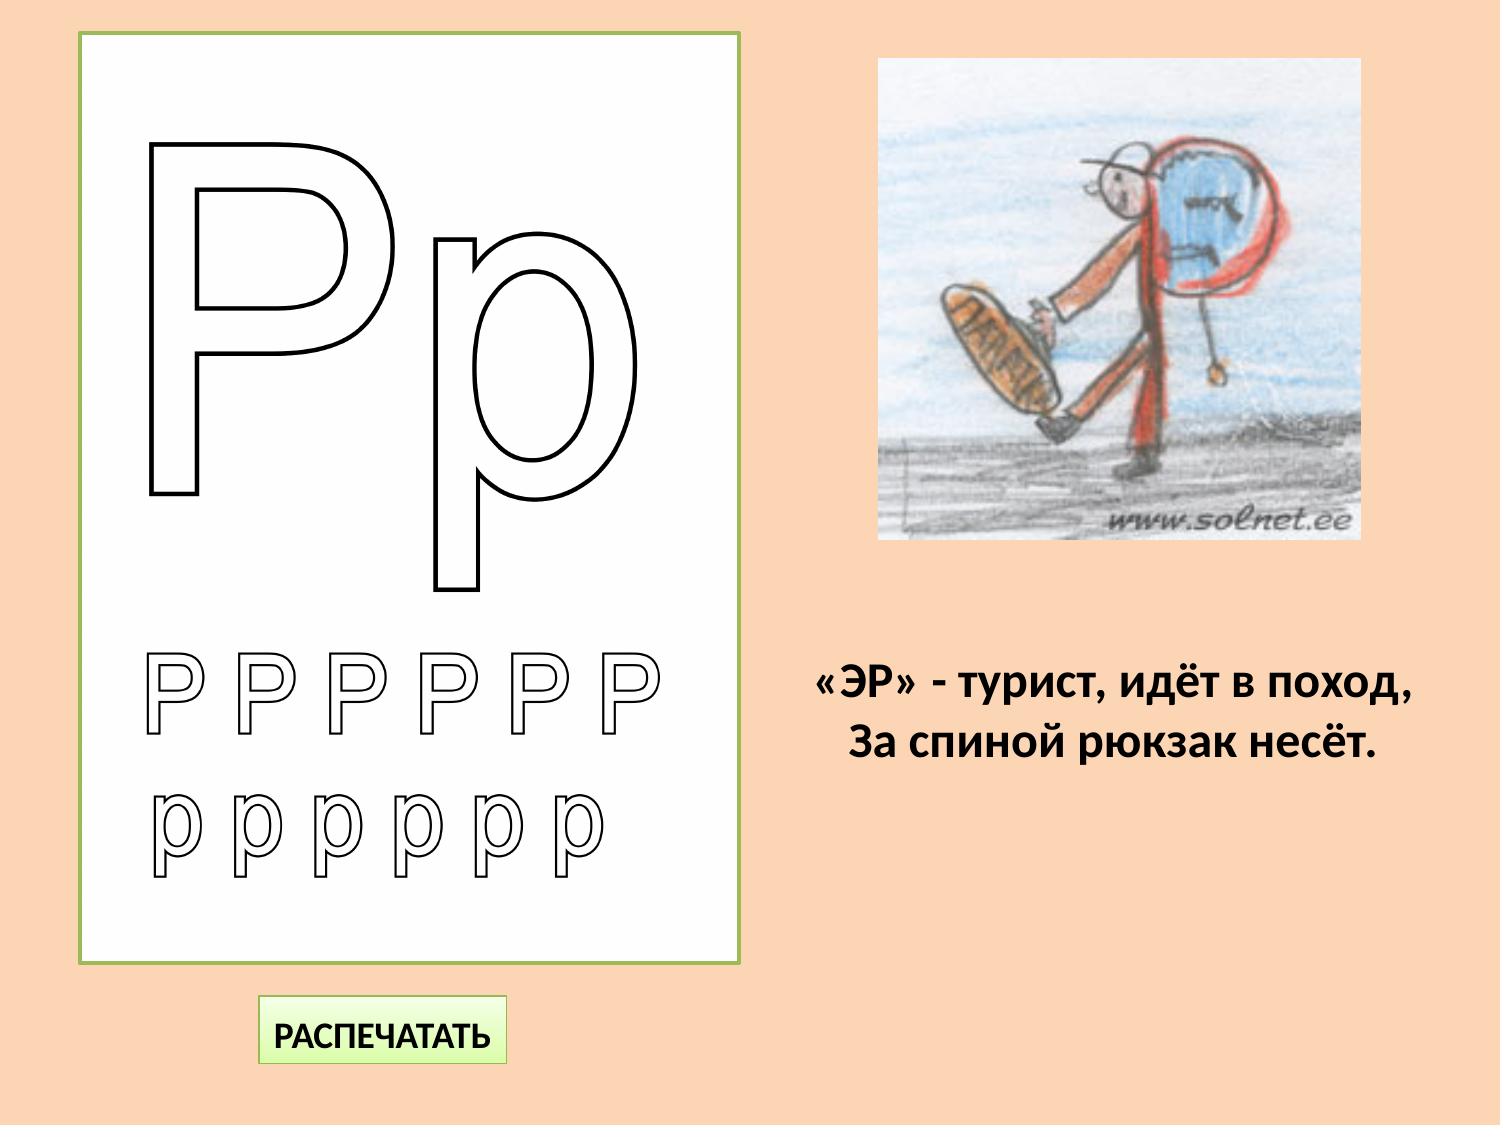

«ЭР» - турист, идёт в поход,
За спиной рюкзак несёт.
РАСПЕЧАТАТЬ